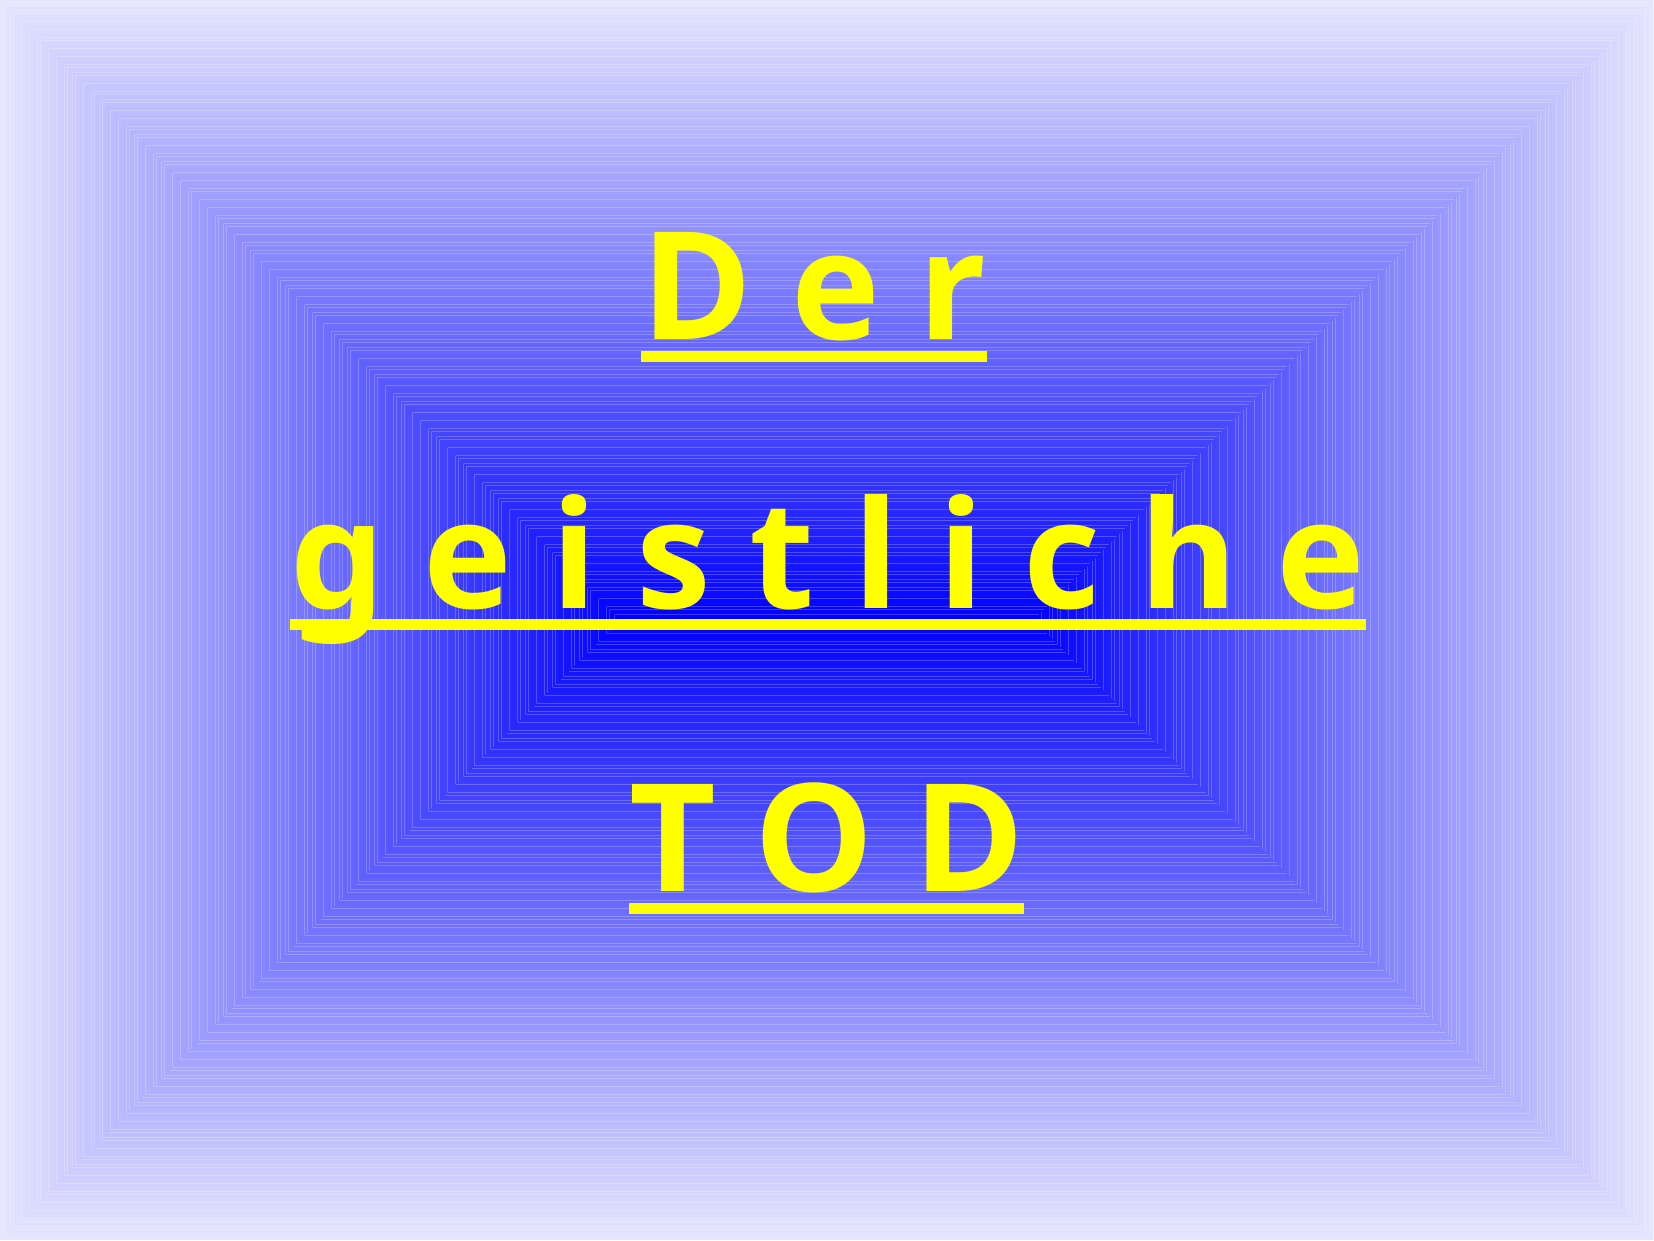

D e r
g e i s t l i c h e
T O D